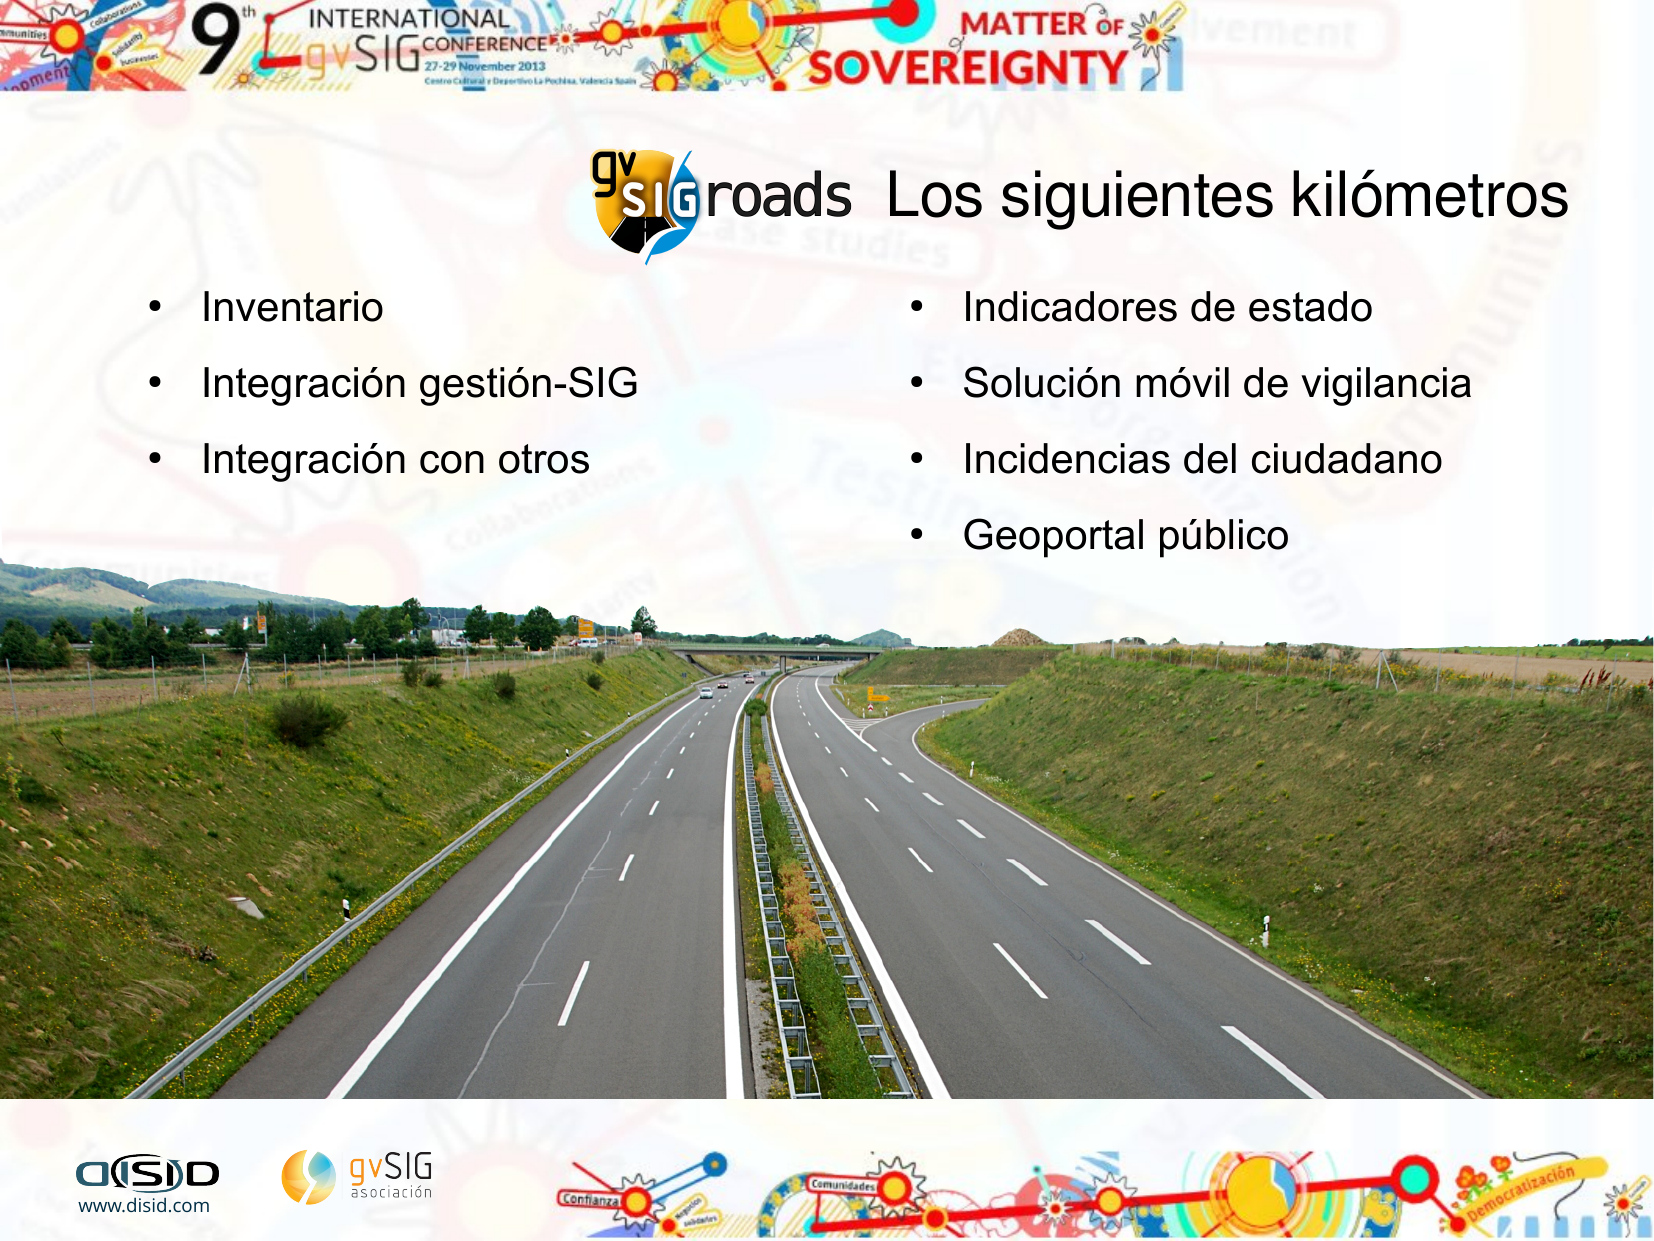

# Los siguientes kilómetros
Inventario
Integración gestión-SIG
Integración con otros
Indicadores de estado
Solución móvil de vigilancia
Incidencias del ciudadano
Geoportal público